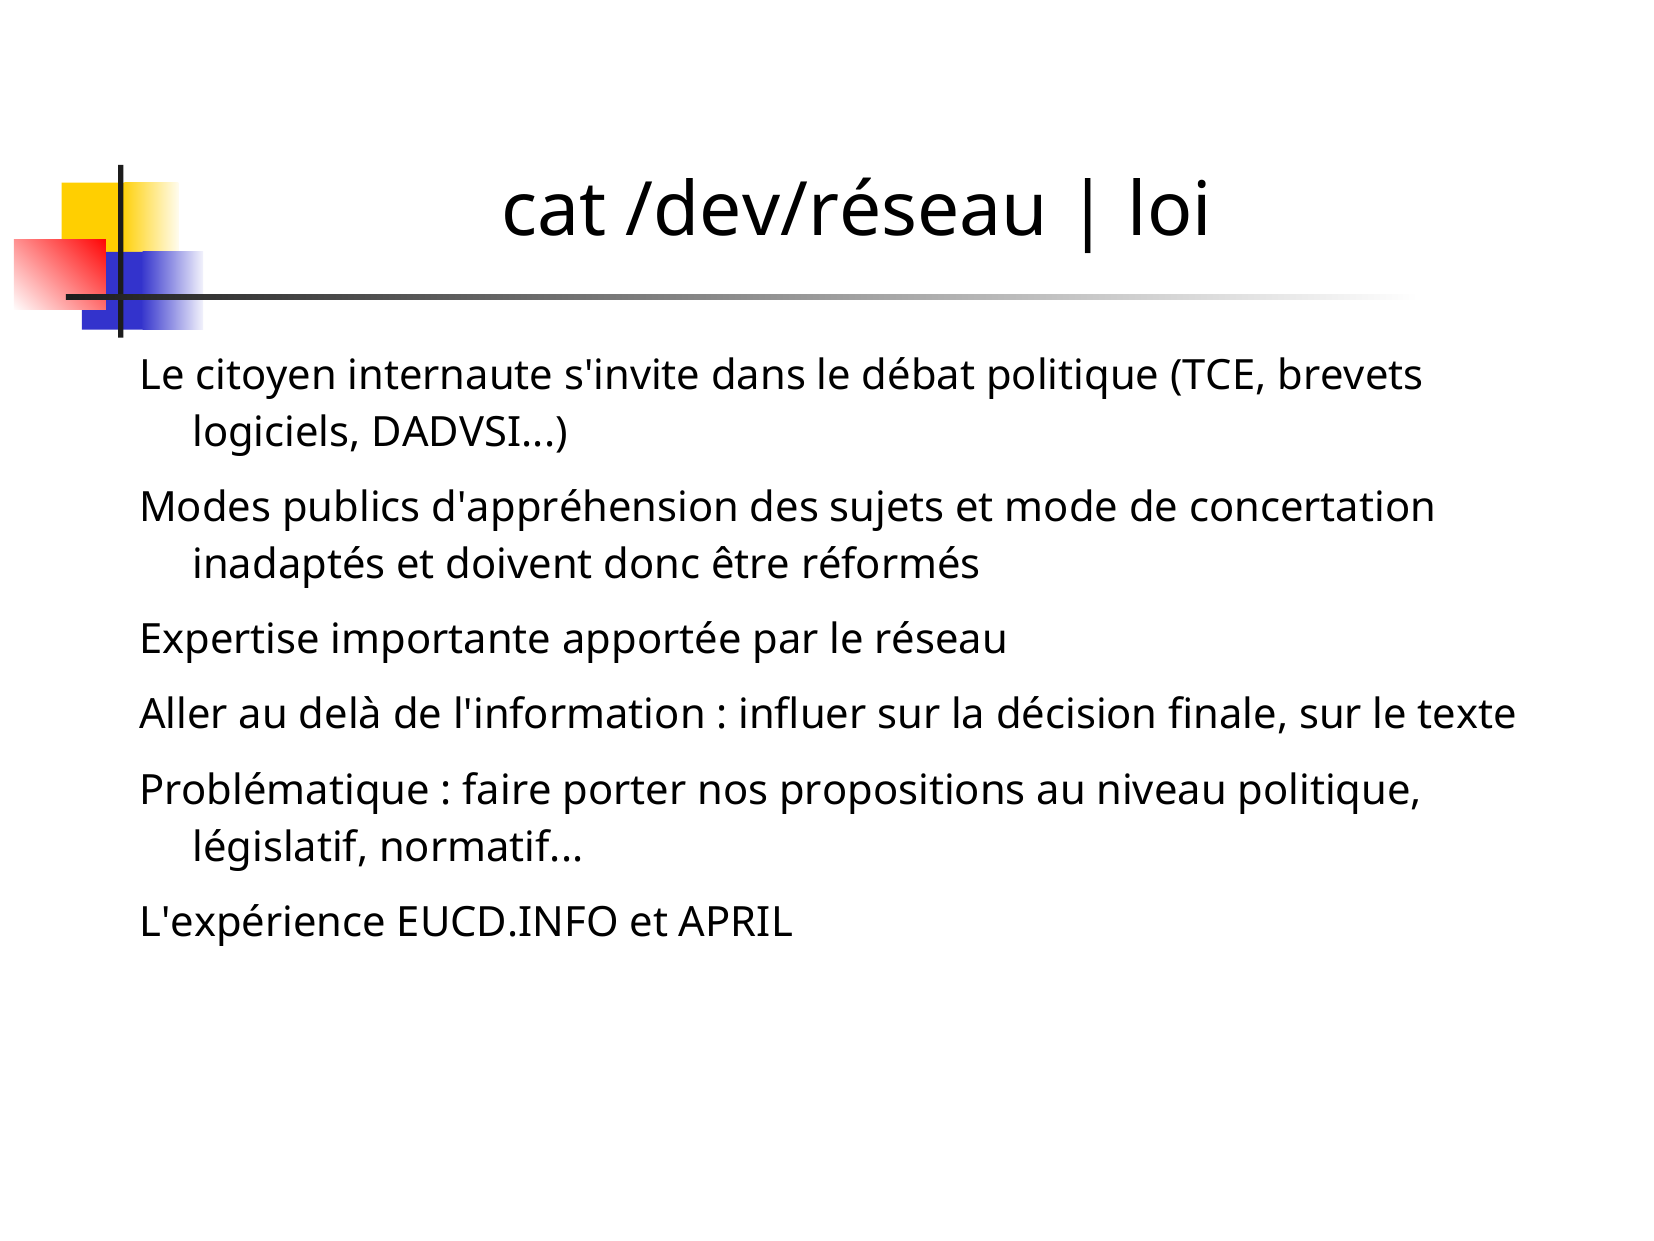

# cat /dev/réseau | loi
Le citoyen internaute s'invite dans le débat politique (TCE, brevets logiciels, DADVSI...)
Modes publics d'appréhension des sujets et mode de concertation inadaptés et doivent donc être réformés
Expertise importante apportée par le réseau
Aller au delà de l'information : influer sur la décision finale, sur le texte
Problématique : faire porter nos propositions au niveau politique, législatif, normatif...
L'expérience EUCD.INFO et APRIL